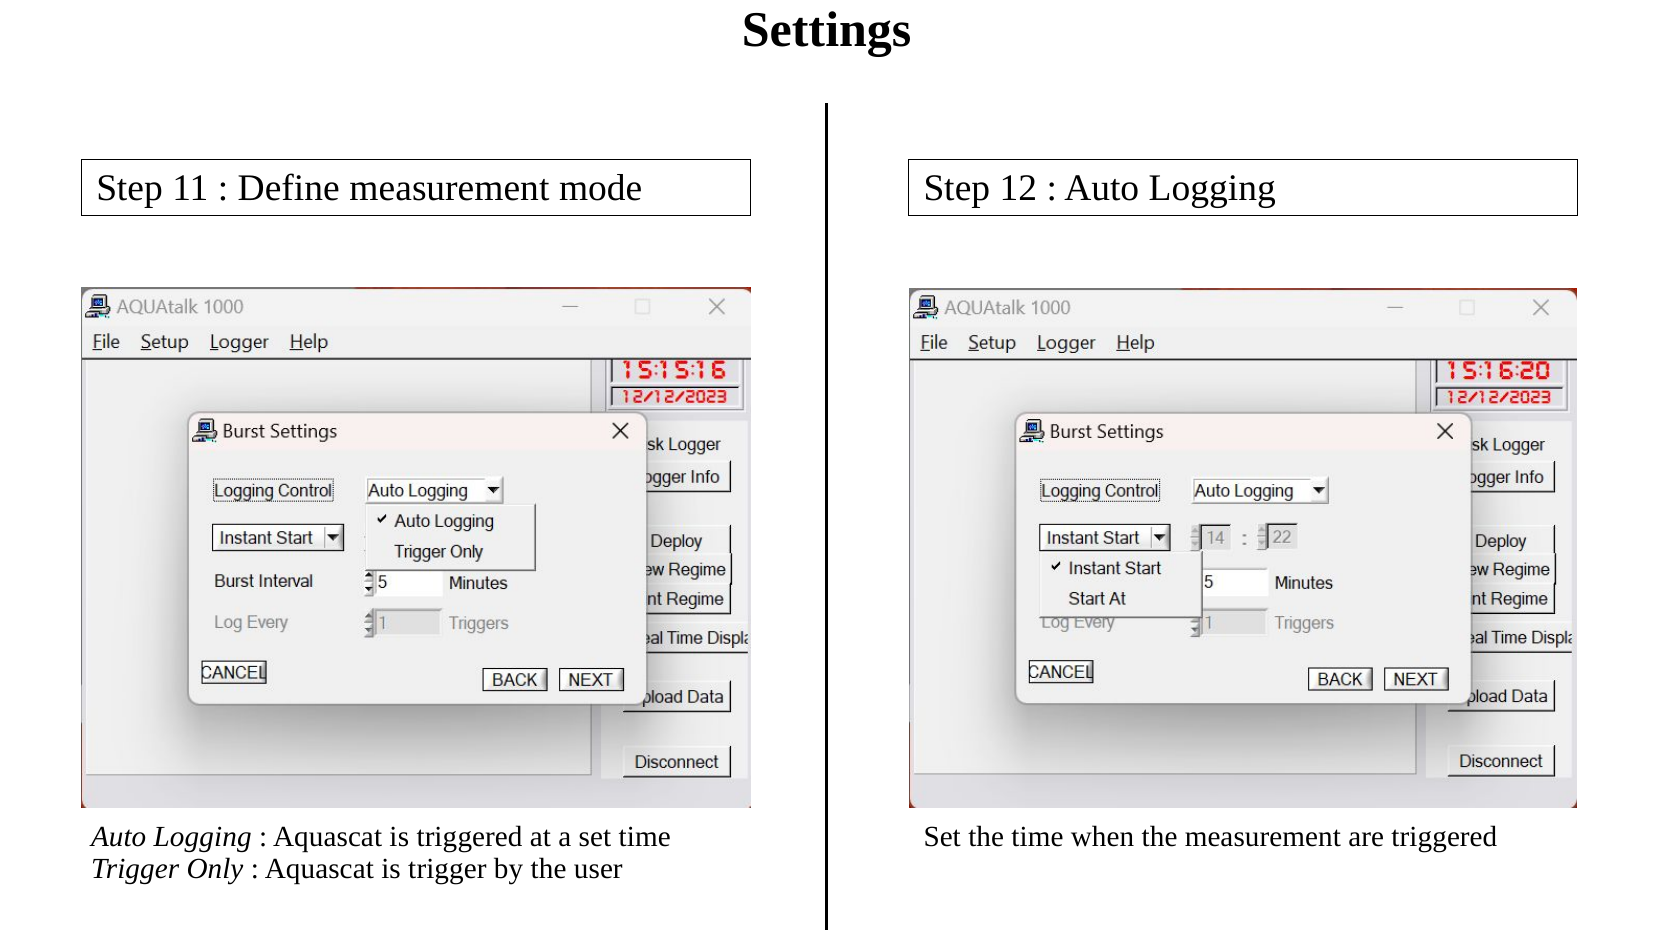

Settings
Step 11 : Define measurement mode
Step 12 : Auto Logging
Auto Logging : Aquascat is triggered at a set time
Trigger Only : Aquascat is trigger by the user
Set the time when the measurement are triggered